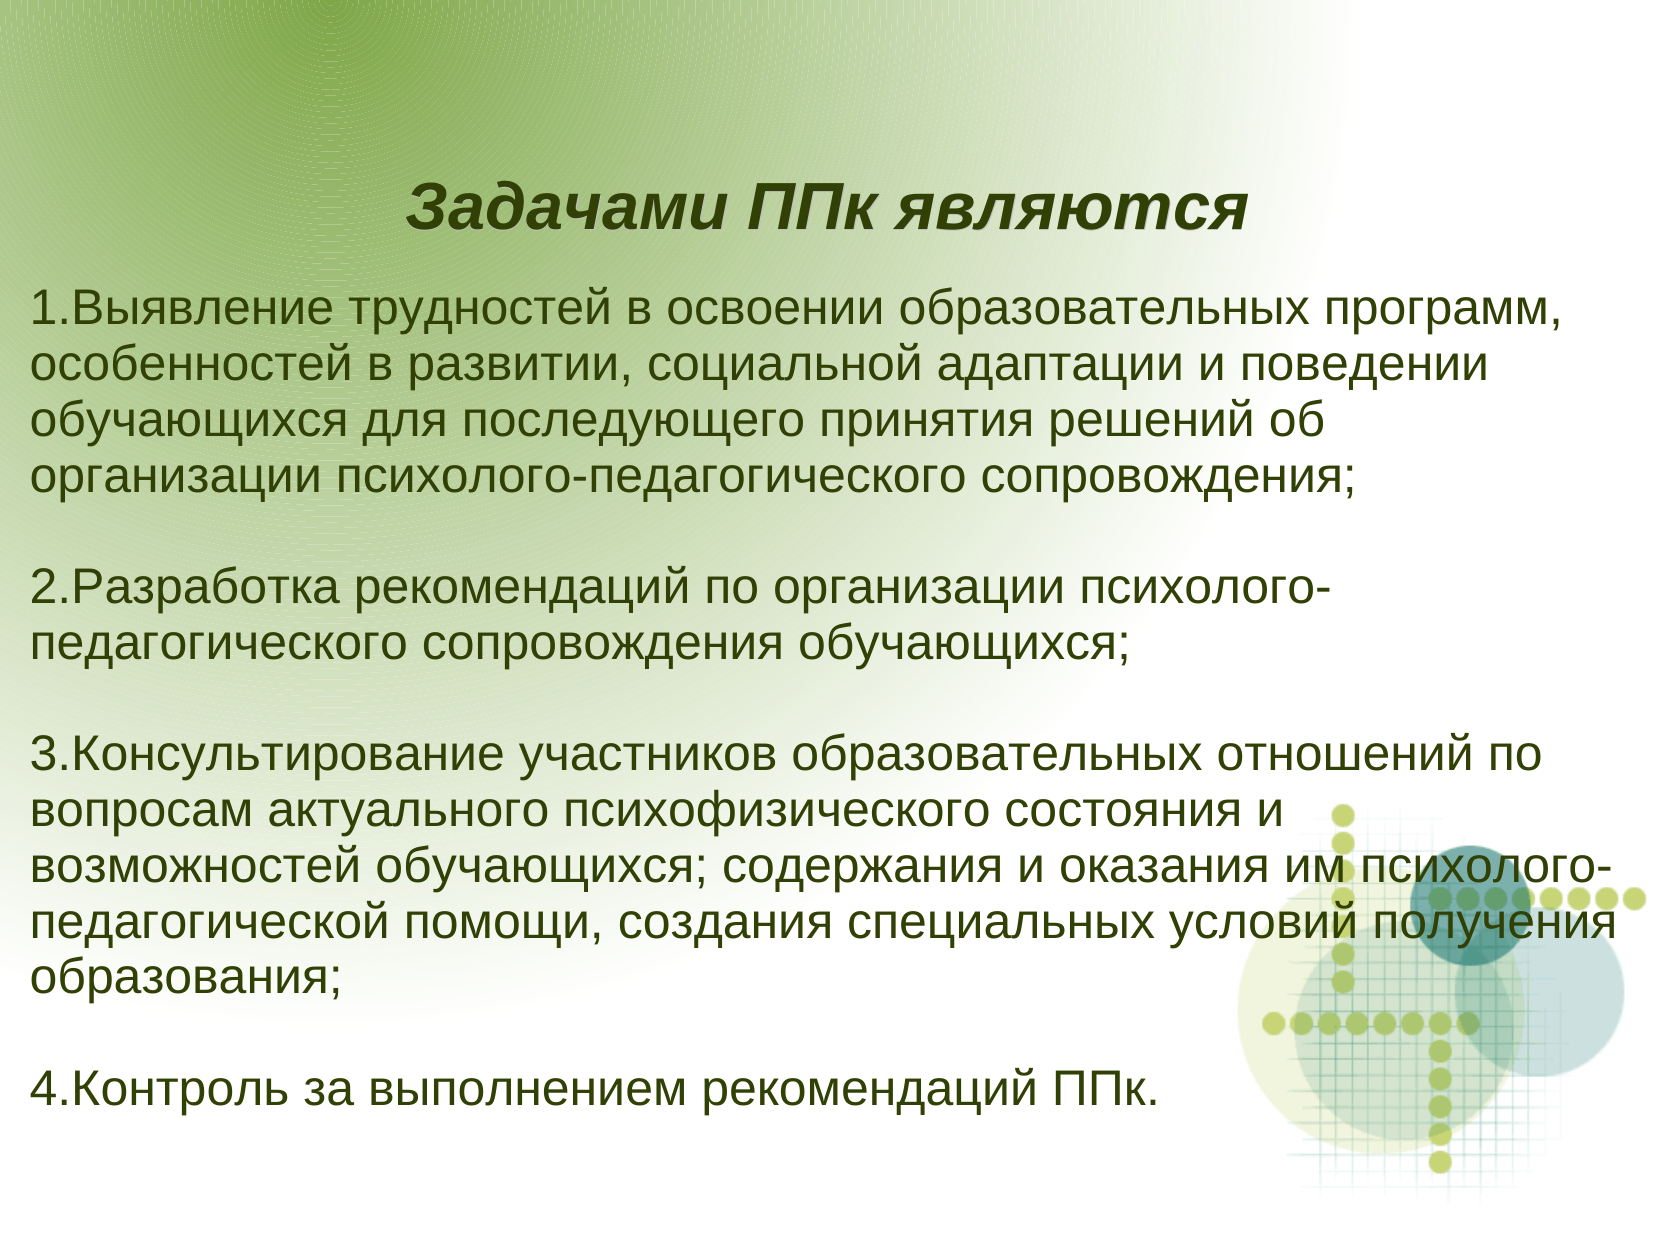

Задачами ППк являются
# 1.Выявление трудностей в освоении образовательных программ,
особенностей в развитии, социальной адаптации и поведении обучающихся для последующего принятия решений об организации психолого-педагогического сопровождения;
2.Разработка рекомендаций по организации психолого-педагогического сопровождения обучающихся;
3.Консультирование участников образовательных отношений по вопросам актуального психофизического состояния и возможностей обучающихся; содержания и оказания им психолого-педагогической помощи, создания специальных условий получения образования;
4.Контроль за выполнением рекомендаций ППк.